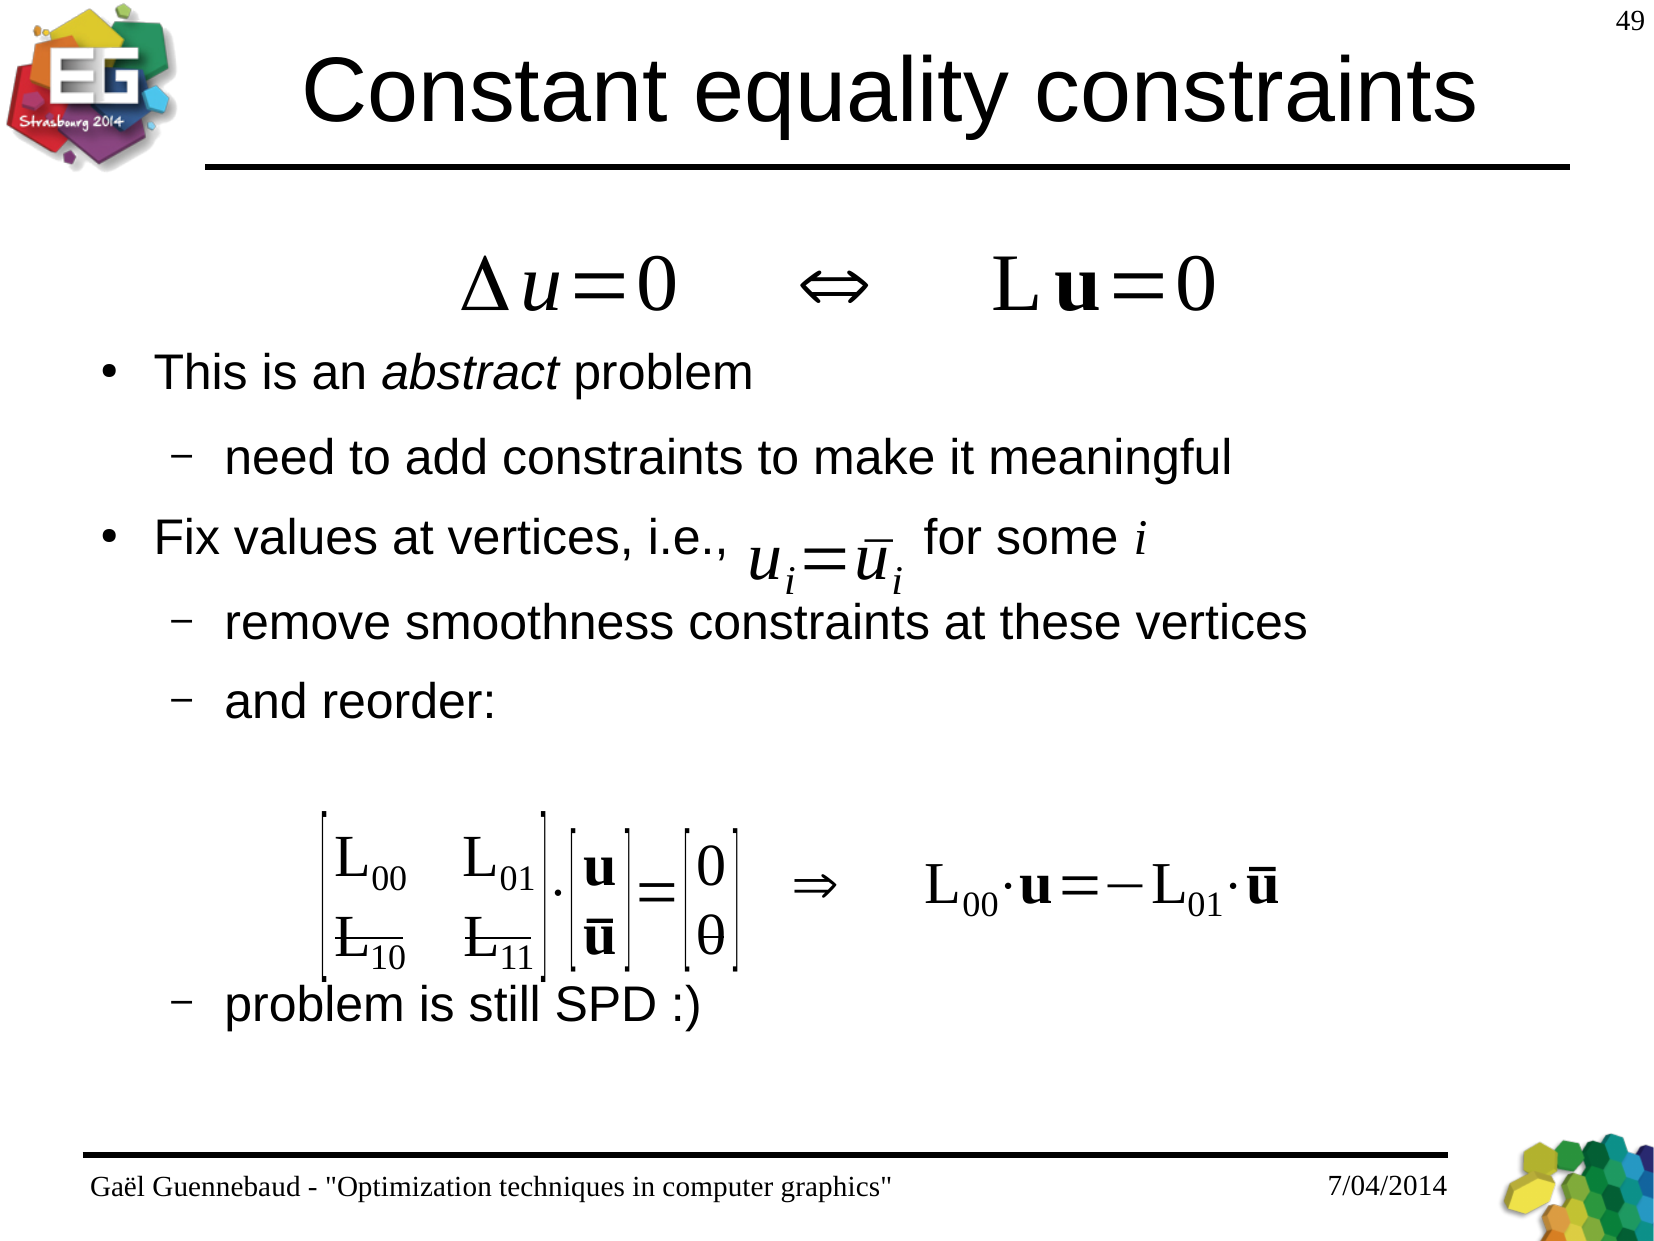

49
# Constant equality constraints
This is an abstract problem
need to add constraints to make it meaningful
Fix values at vertices, i.e., for some i
remove smoothness constraints at these vertices
and reorder:
problem is still SPD :)
7/04/2014
Gaël Guennebaud - "Optimization techniques in computer graphics"